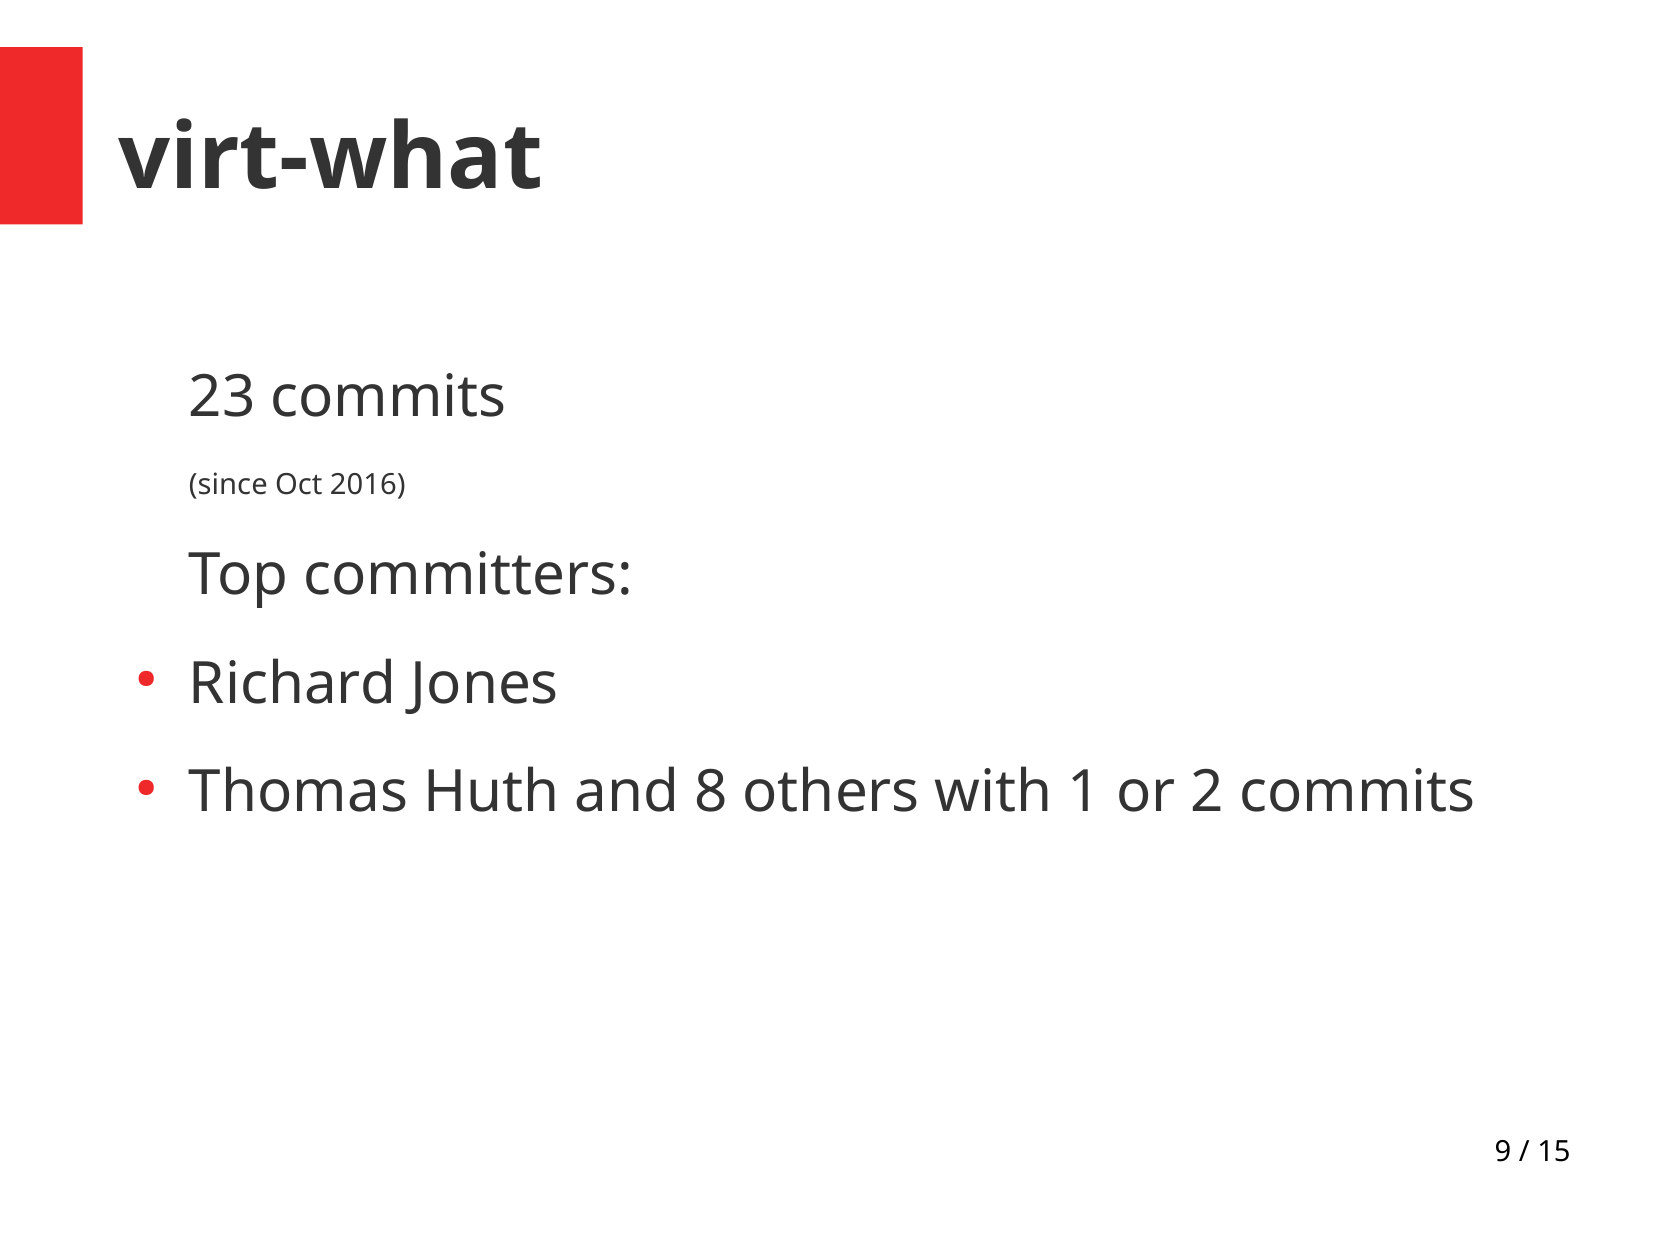

# virt-what
23 commits
(since Oct 2016)
Top committers:
Richard Jones
Thomas Huth and 8 others with 1 or 2 commits
9